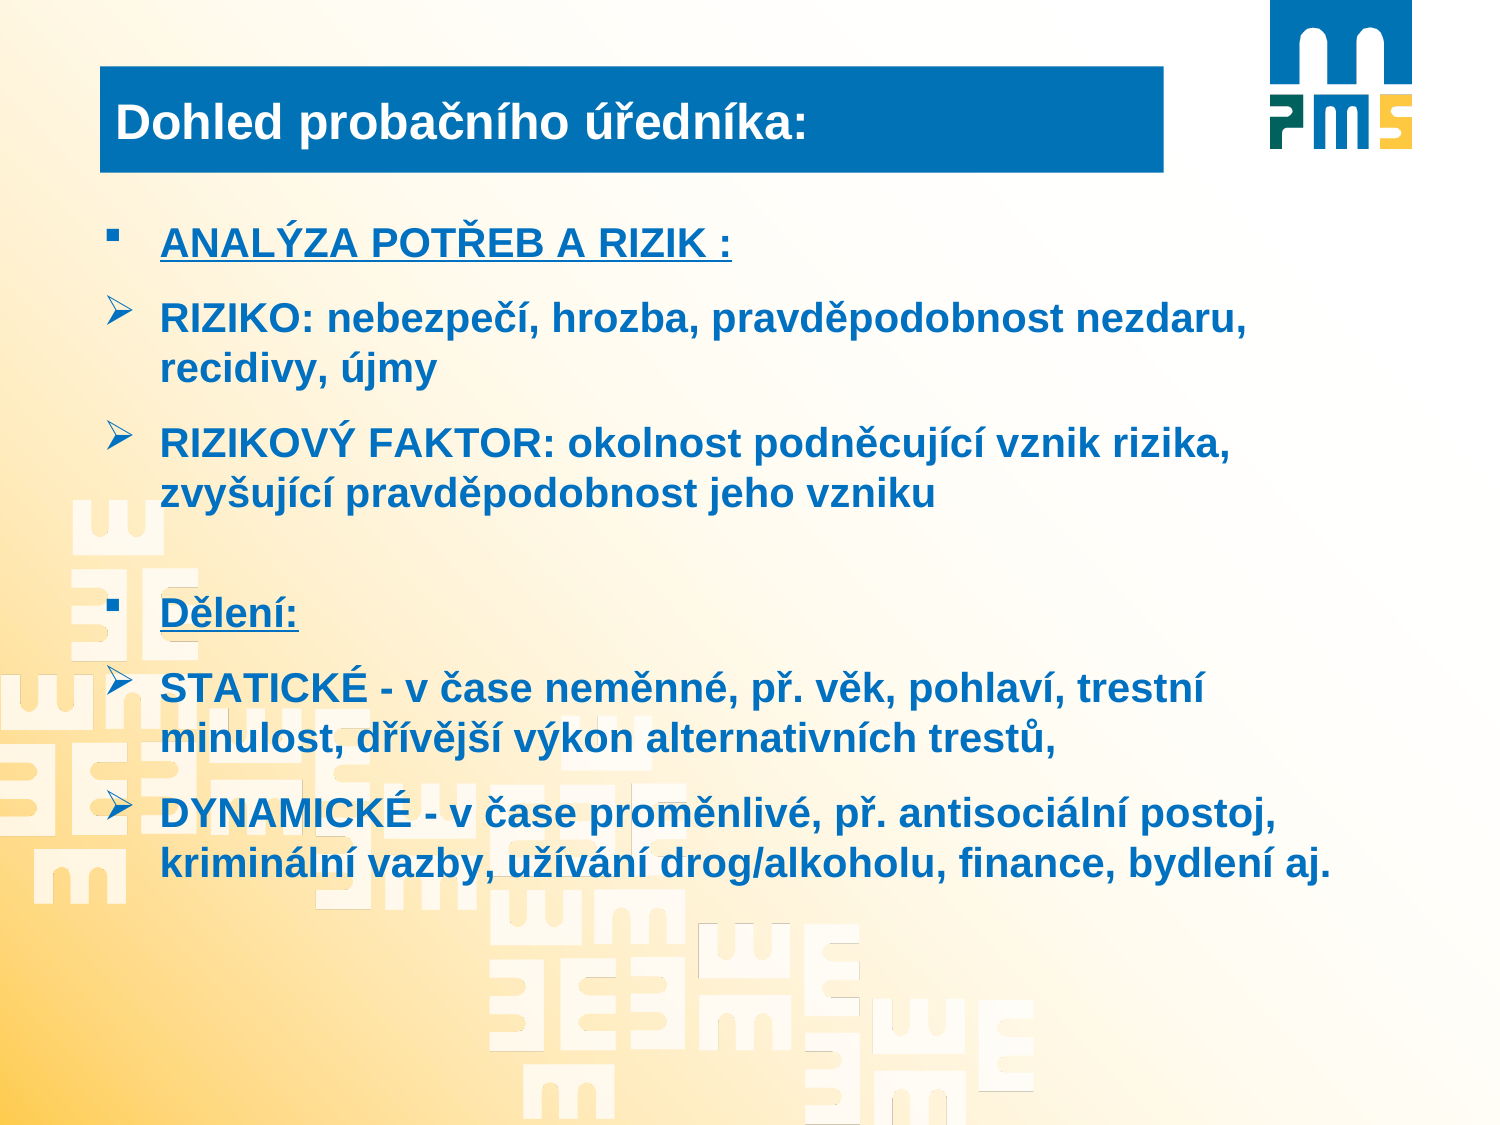

# Dohled probačního úředníka:
ANALÝZA POTŘEB A RIZIK :
RIZIKO: nebezpečí, hrozba, pravděpodobnost nezdaru, recidivy, újmy
RIZIKOVÝ FAKTOR: okolnost podněcující vznik rizika, zvyšující pravděpodobnost jeho vzniku
Dělení:
STATICKÉ - v čase neměnné, př. věk, pohlaví, trestní minulost, dřívější výkon alternativních trestů,
DYNAMICKÉ - v čase proměnlivé, př. antisociální postoj, kriminální vazby, užívání drog/alkoholu, finance, bydlení aj.